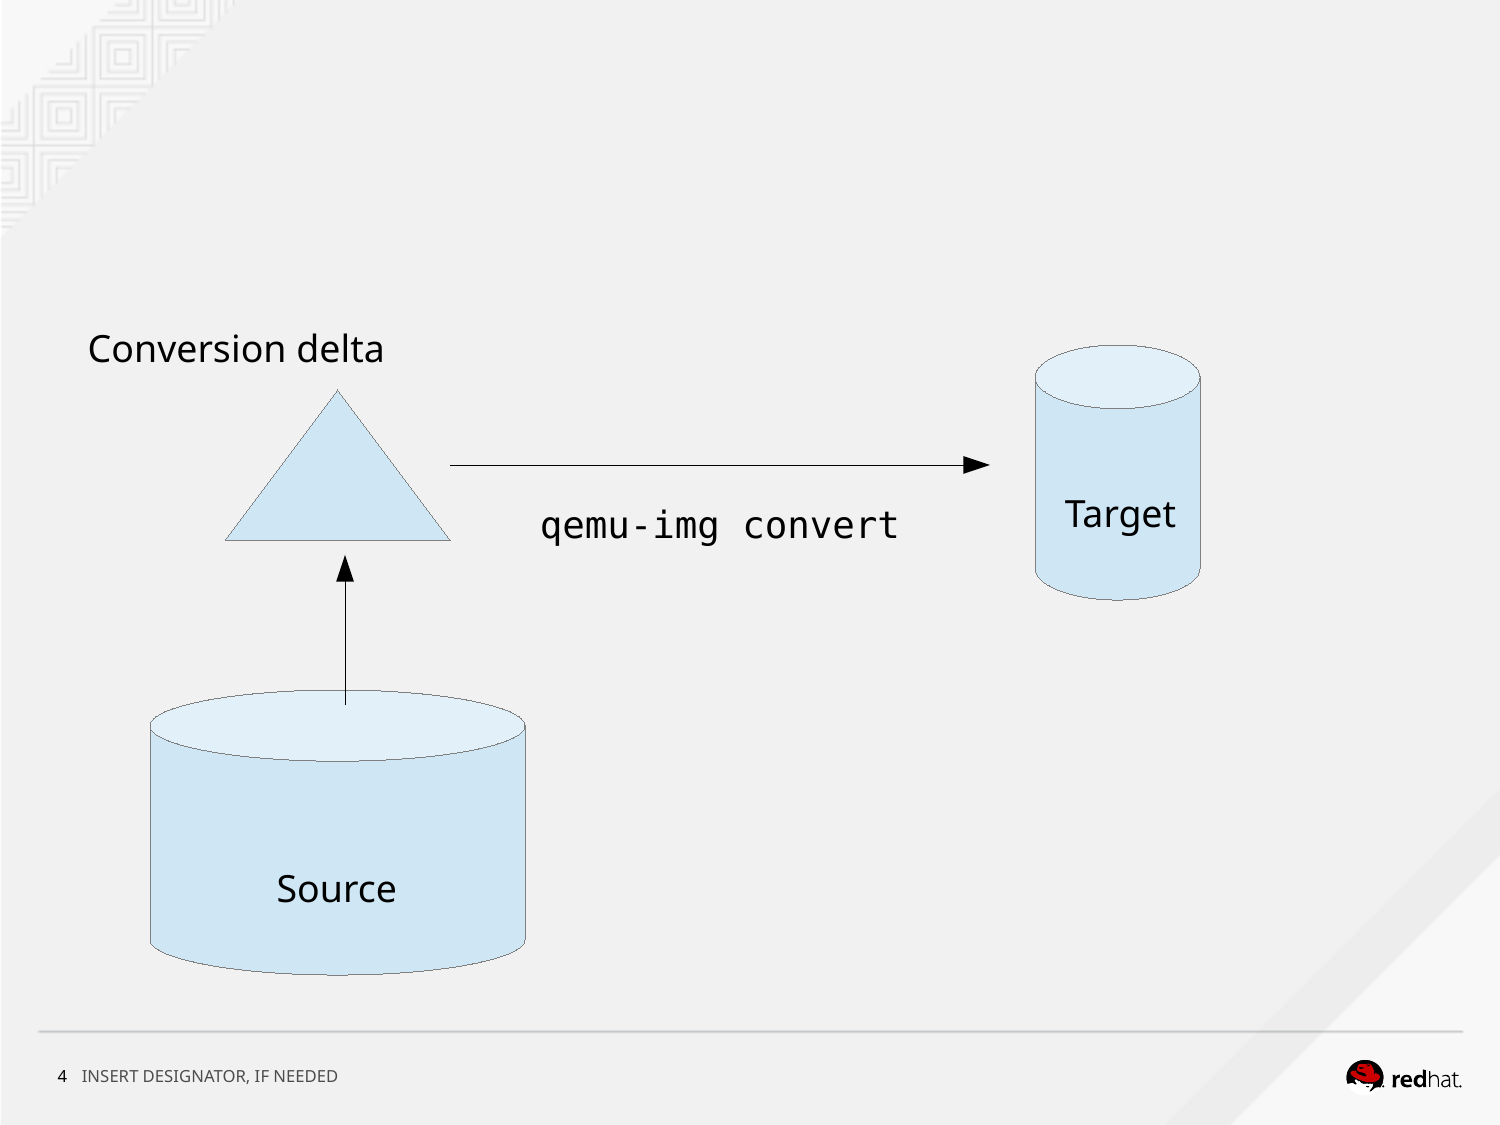

Conversion delta
Target
qemu-img convert
Source
4
INSERT DESIGNATOR, IF NEEDED